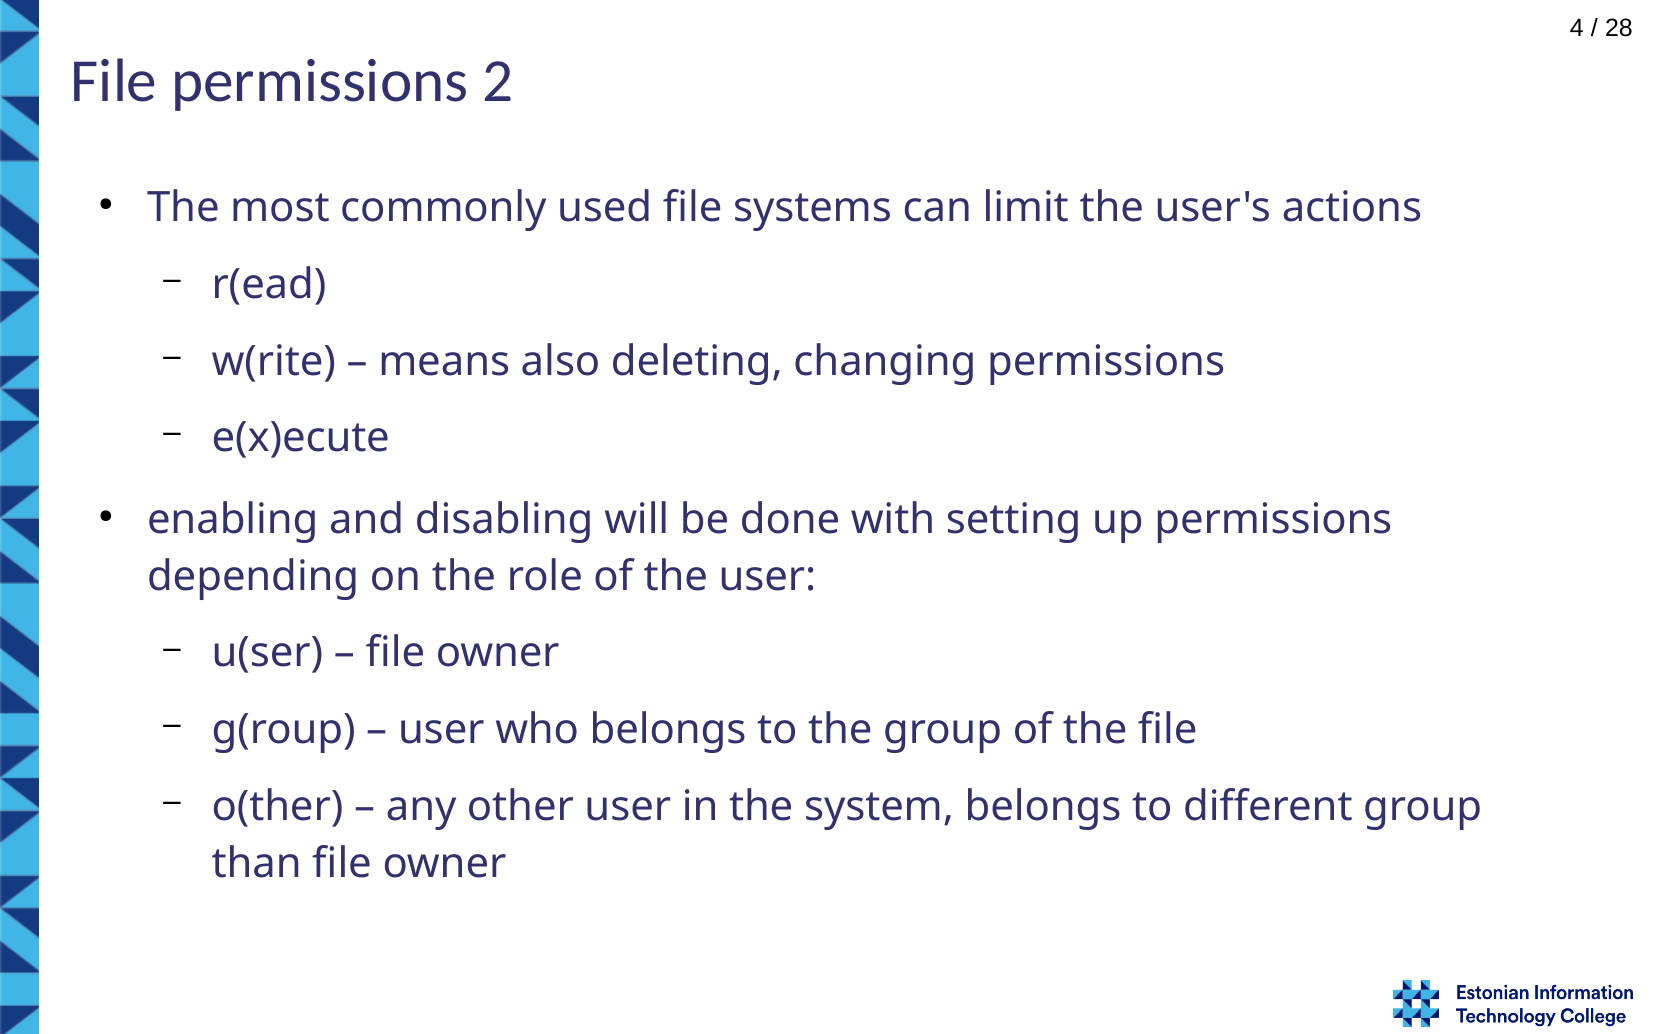

# File permissions 2
The most commonly used file systems can limit the user's actions
r(ead)
w(rite) – means also deleting, changing permissions
e(x)ecute
enabling and disabling will be done with setting up permissions depending on the role of the user:
u(ser) – file owner
g(roup) – user who belongs to the group of the file
o(ther) – any other user in the system, belongs to different group than file owner